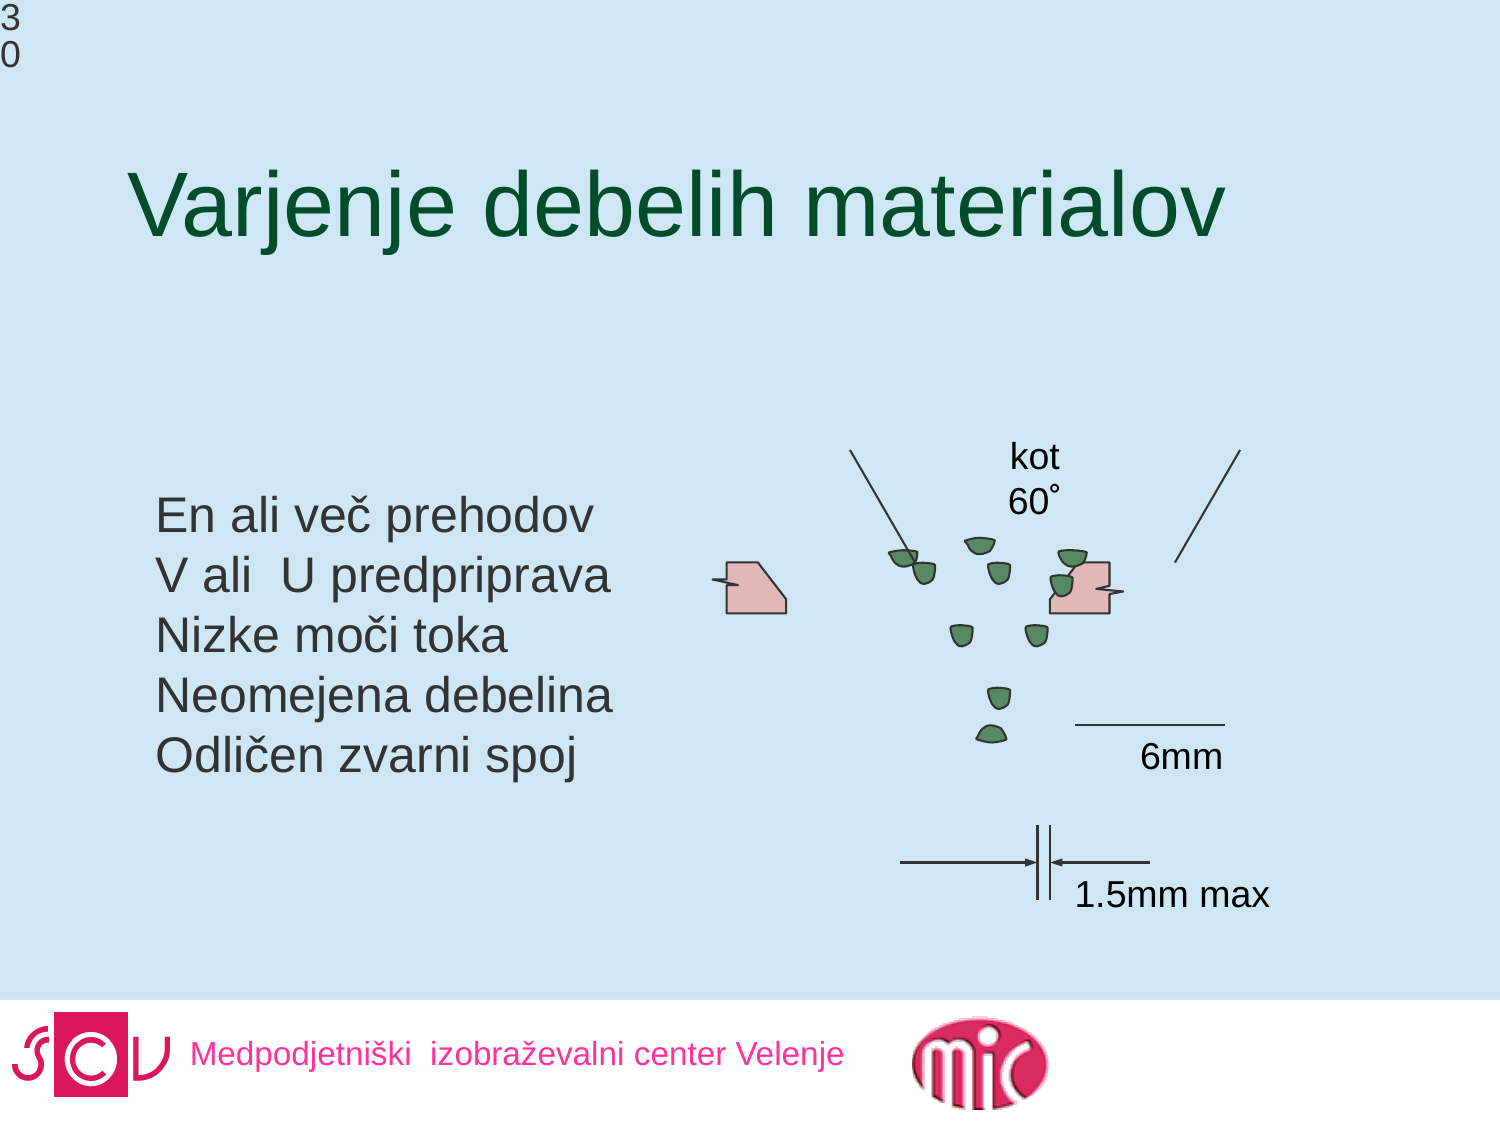

# Varjenje debelih materialov
kot
60˚
6mm
1.5mm max
En ali več prehodov
V ali U predpriprava
Nizke moči toka
Neomejena debelina
Odličen zvarni spoj